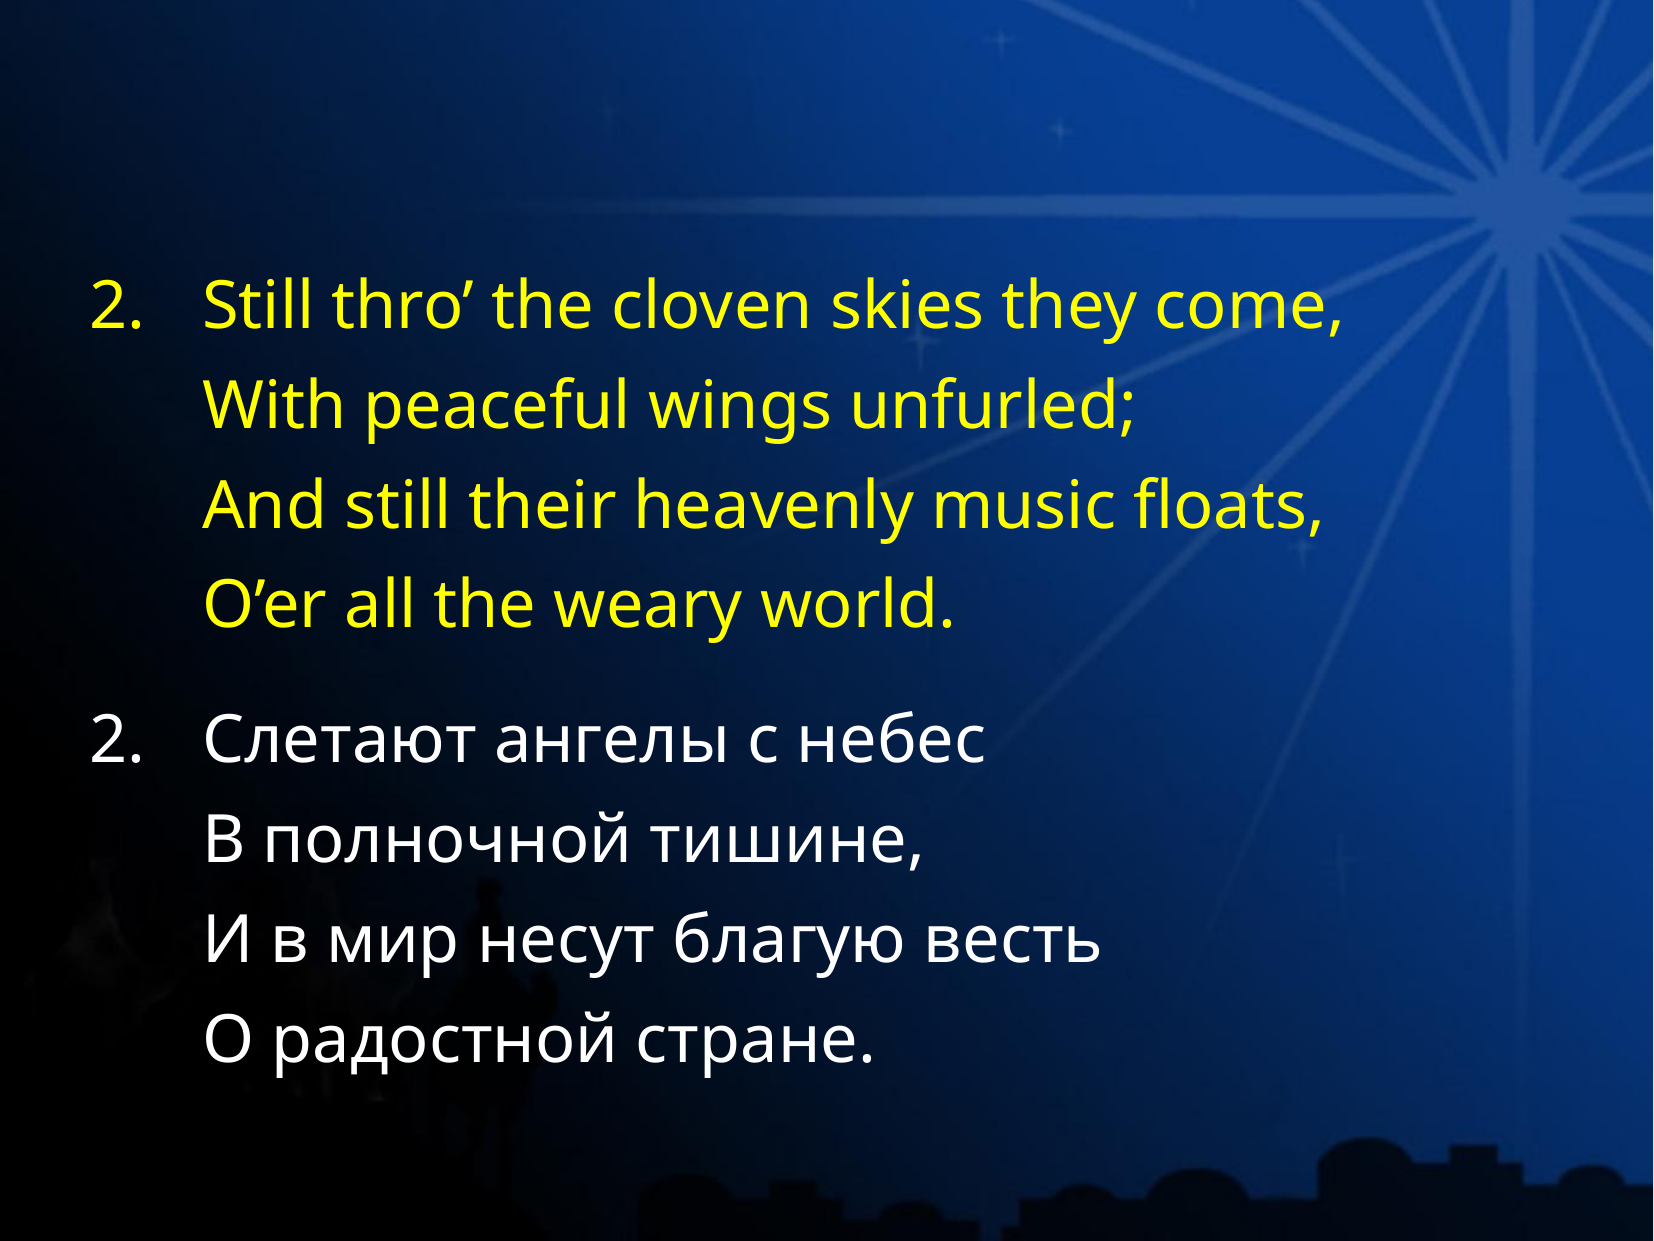

2.	Still thro’ the cloven skies they come,
	With peaceful wings unfurled;
	And still their heavenly music floats,
	O’er all the weary world.
2.	Слетают ангелы с небес
	В полночной тишине,
	И в мир несут благую весть
	О радостной стране.